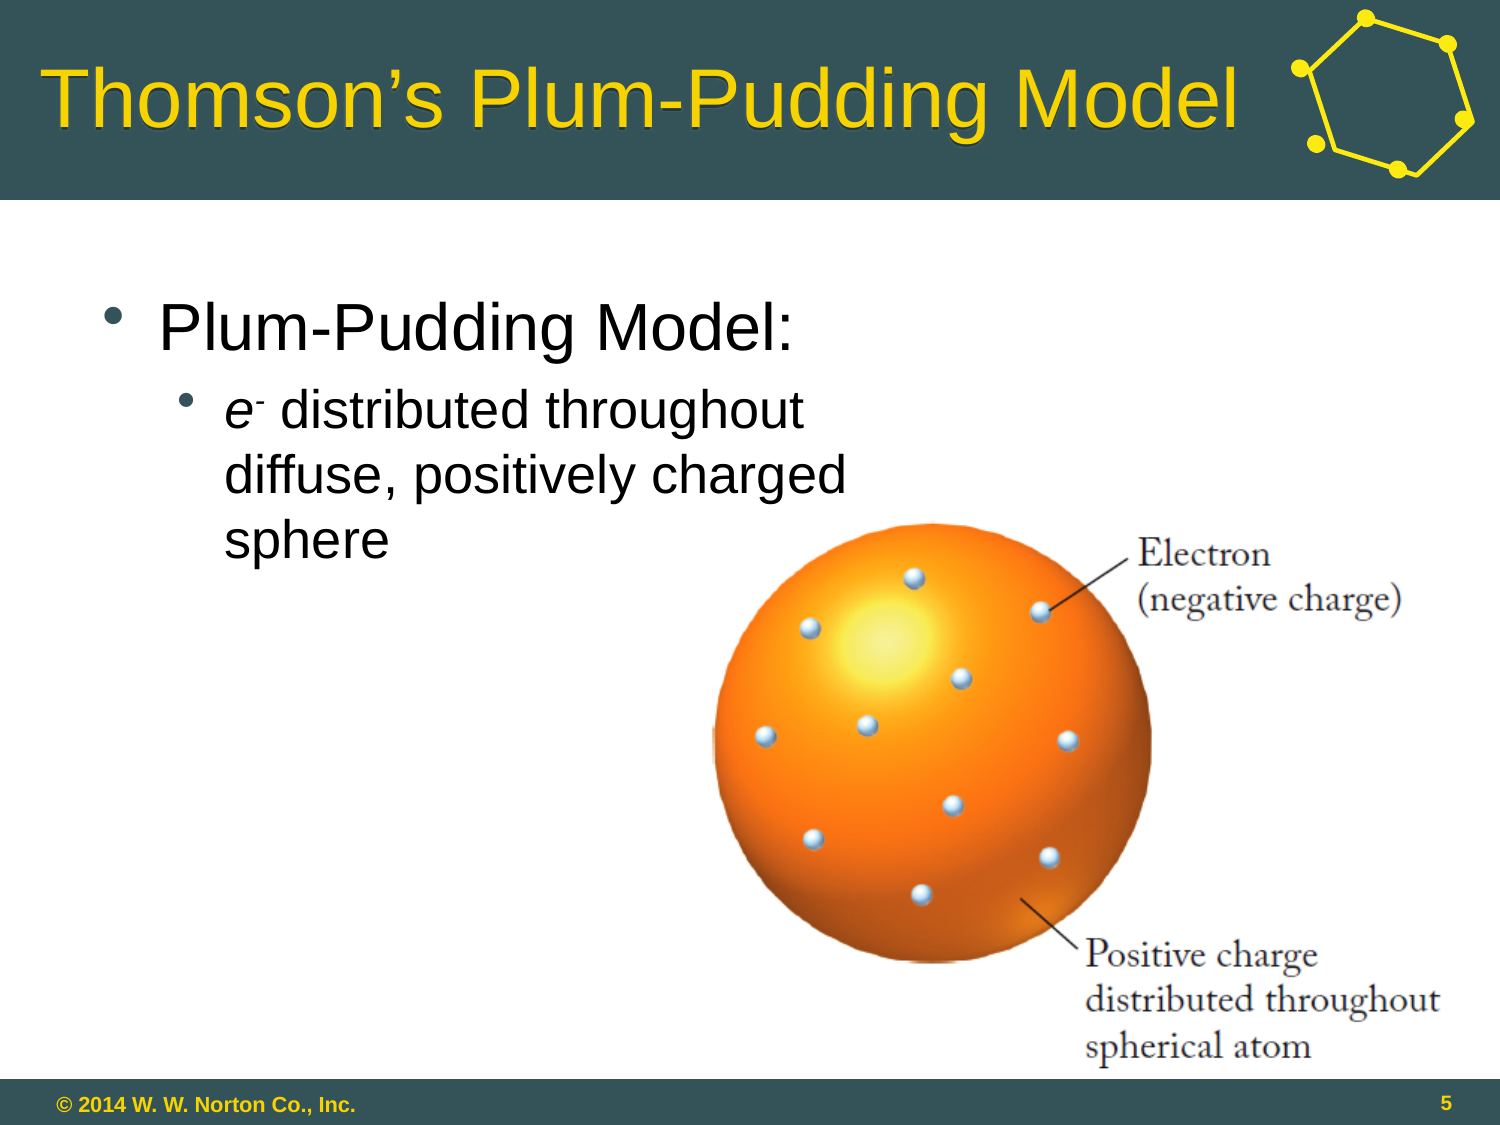

Thomson’s Plum-Pudding Model
# Plum-Pudding Model:
e- distributed throughout diffuse, positively charged sphere